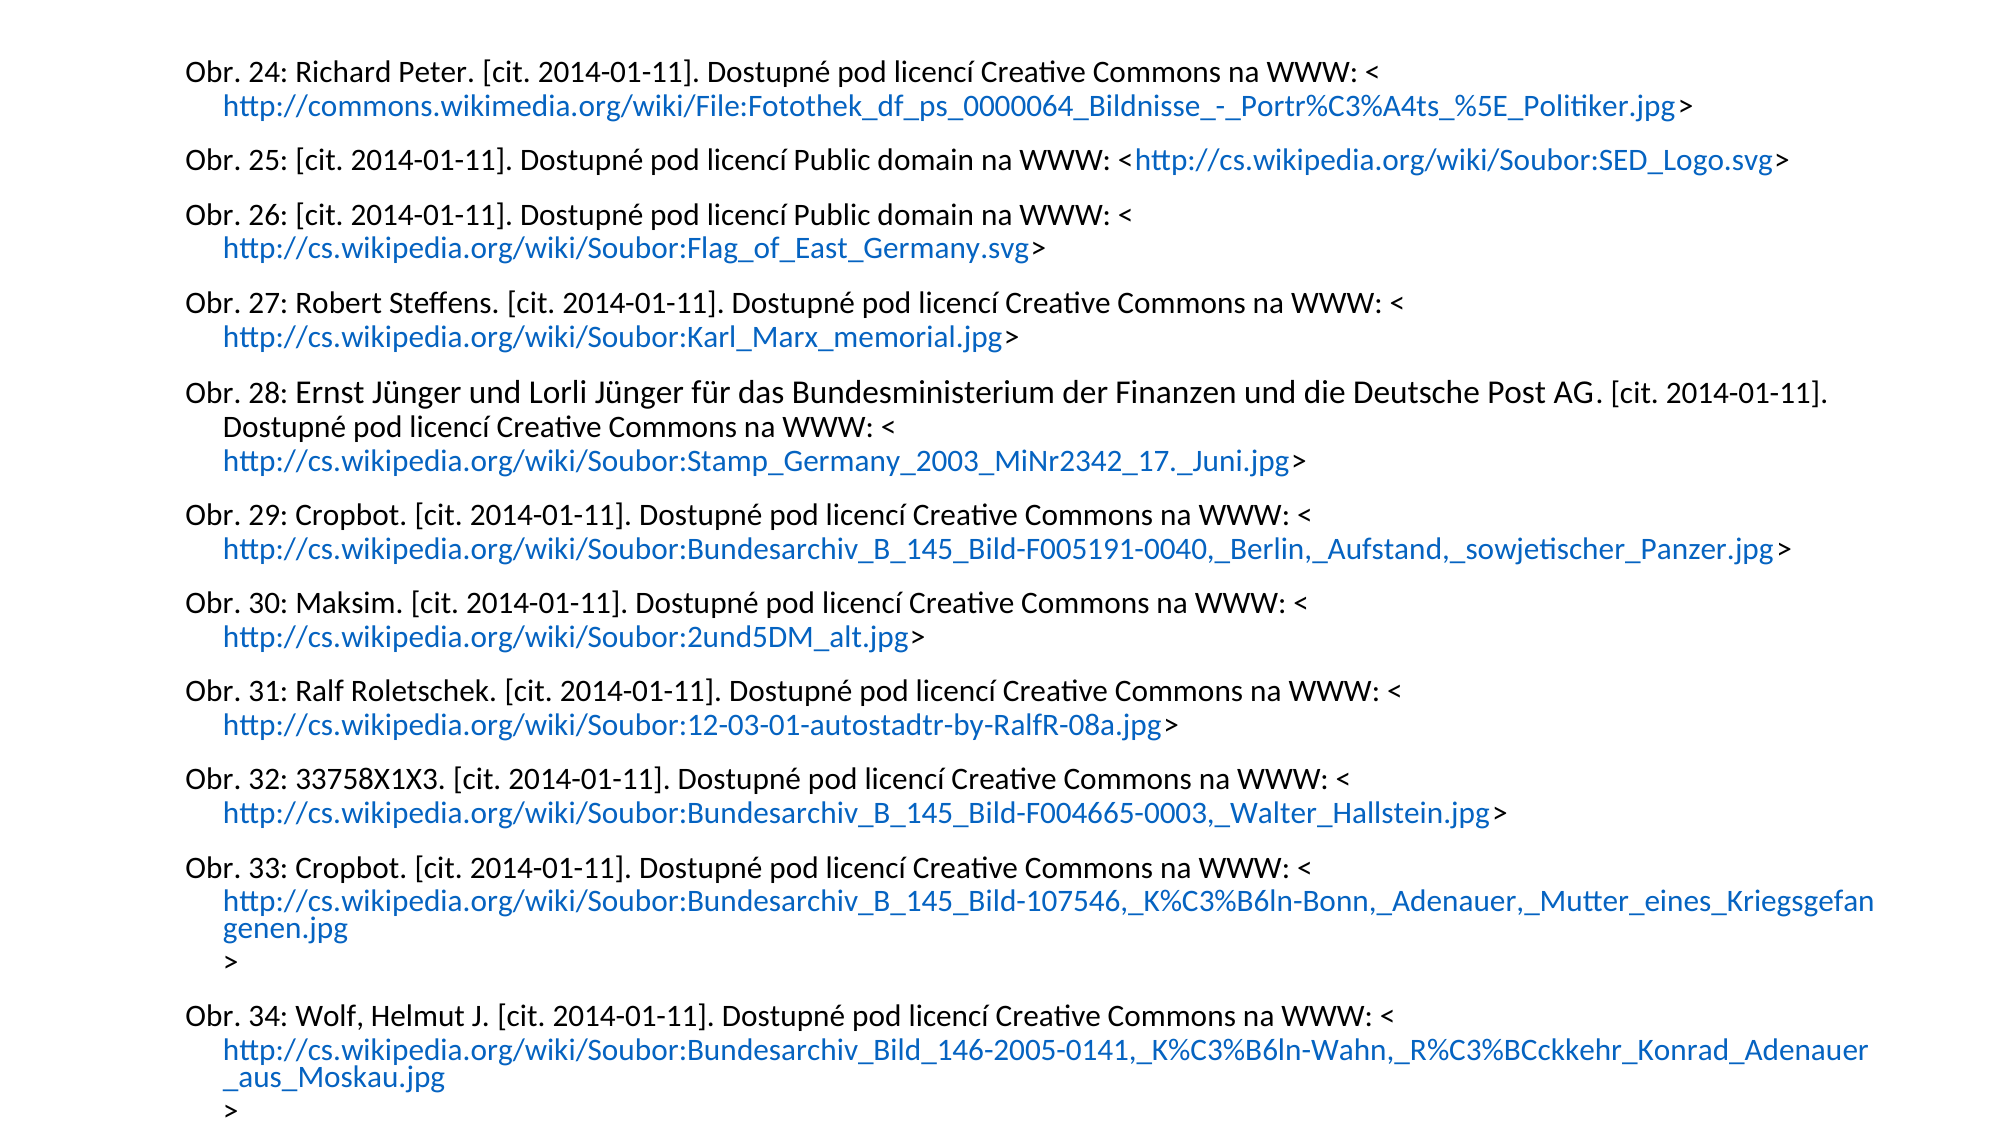

# Obr. 24: Richard Peter. [cit. 2014-01-11]. Dostupné pod licencí Creative Commons na WWW: <http://commons.wikimedia.org/wiki/File:Fotothek_df_ps_0000064_Bildnisse_-_Portr%C3%A4ts_%5E_Politiker.jpg>
Obr. 25: [cit. 2014-01-11]. Dostupné pod licencí Public domain na WWW: <http://cs.wikipedia.org/wiki/Soubor:SED_Logo.svg>
Obr. 26: [cit. 2014-01-11]. Dostupné pod licencí Public domain na WWW: <http://cs.wikipedia.org/wiki/Soubor:Flag_of_East_Germany.svg>
Obr. 27: Robert Steffens. [cit. 2014-01-11]. Dostupné pod licencí Creative Commons na WWW: <http://cs.wikipedia.org/wiki/Soubor:Karl_Marx_memorial.jpg>
Obr. 28: Ernst Jünger und Lorli Jünger für das Bundesministerium der Finanzen und die Deutsche Post AG. [cit. 2014-01-11]. Dostupné pod licencí Creative Commons na WWW: <http://cs.wikipedia.org/wiki/Soubor:Stamp_Germany_2003_MiNr2342_17._Juni.jpg>
Obr. 29: Cropbot. [cit. 2014-01-11]. Dostupné pod licencí Creative Commons na WWW: <http://cs.wikipedia.org/wiki/Soubor:Bundesarchiv_B_145_Bild-F005191-0040,_Berlin,_Aufstand,_sowjetischer_Panzer.jpg>
Obr. 30: Maksim. [cit. 2014-01-11]. Dostupné pod licencí Creative Commons na WWW: <http://cs.wikipedia.org/wiki/Soubor:2und5DM_alt.jpg>
Obr. 31: Ralf Roletschek. [cit. 2014-01-11]. Dostupné pod licencí Creative Commons na WWW: <http://cs.wikipedia.org/wiki/Soubor:12-03-01-autostadtr-by-RalfR-08a.jpg>
Obr. 32: 33758X1X3. [cit. 2014-01-11]. Dostupné pod licencí Creative Commons na WWW: <http://cs.wikipedia.org/wiki/Soubor:Bundesarchiv_B_145_Bild-F004665-0003,_Walter_Hallstein.jpg>
Obr. 33: Cropbot. [cit. 2014-01-11]. Dostupné pod licencí Creative Commons na WWW: <http://cs.wikipedia.org/wiki/Soubor:Bundesarchiv_B_145_Bild-107546,_K%C3%B6ln-Bonn,_Adenauer,_Mutter_eines_Kriegsgefangenen.jpg>
Obr. 34: Wolf, Helmut J. [cit. 2014-01-11]. Dostupné pod licencí Creative Commons na WWW: <http://cs.wikipedia.org/wiki/Soubor:Bundesarchiv_Bild_146-2005-0141,_K%C3%B6ln-Wahn,_R%C3%BCckkehr_Konrad_Adenauer_aus_Moskau.jpg>